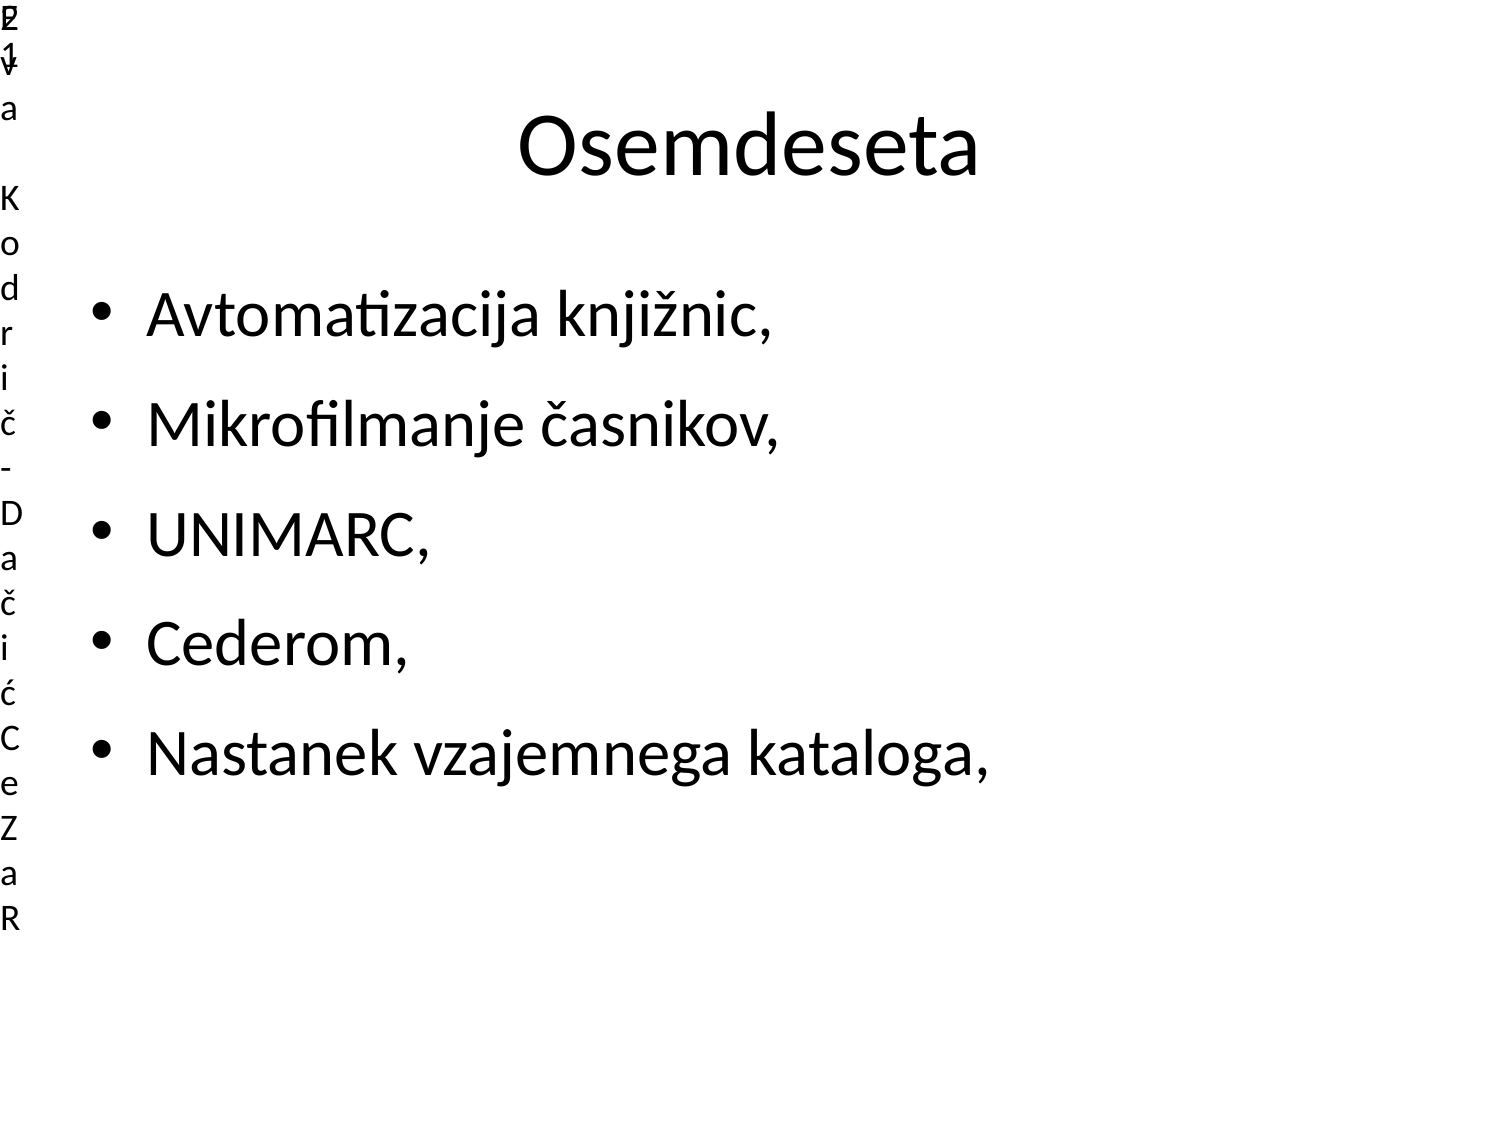

Eva Kodrič-Dačić
CeZaR
# Osemdeseta
Avtomatizacija knjižnic,
Mikrofilmanje časnikov,
UNIMARC,
Cederom,
Nastanek vzajemnega kataloga,